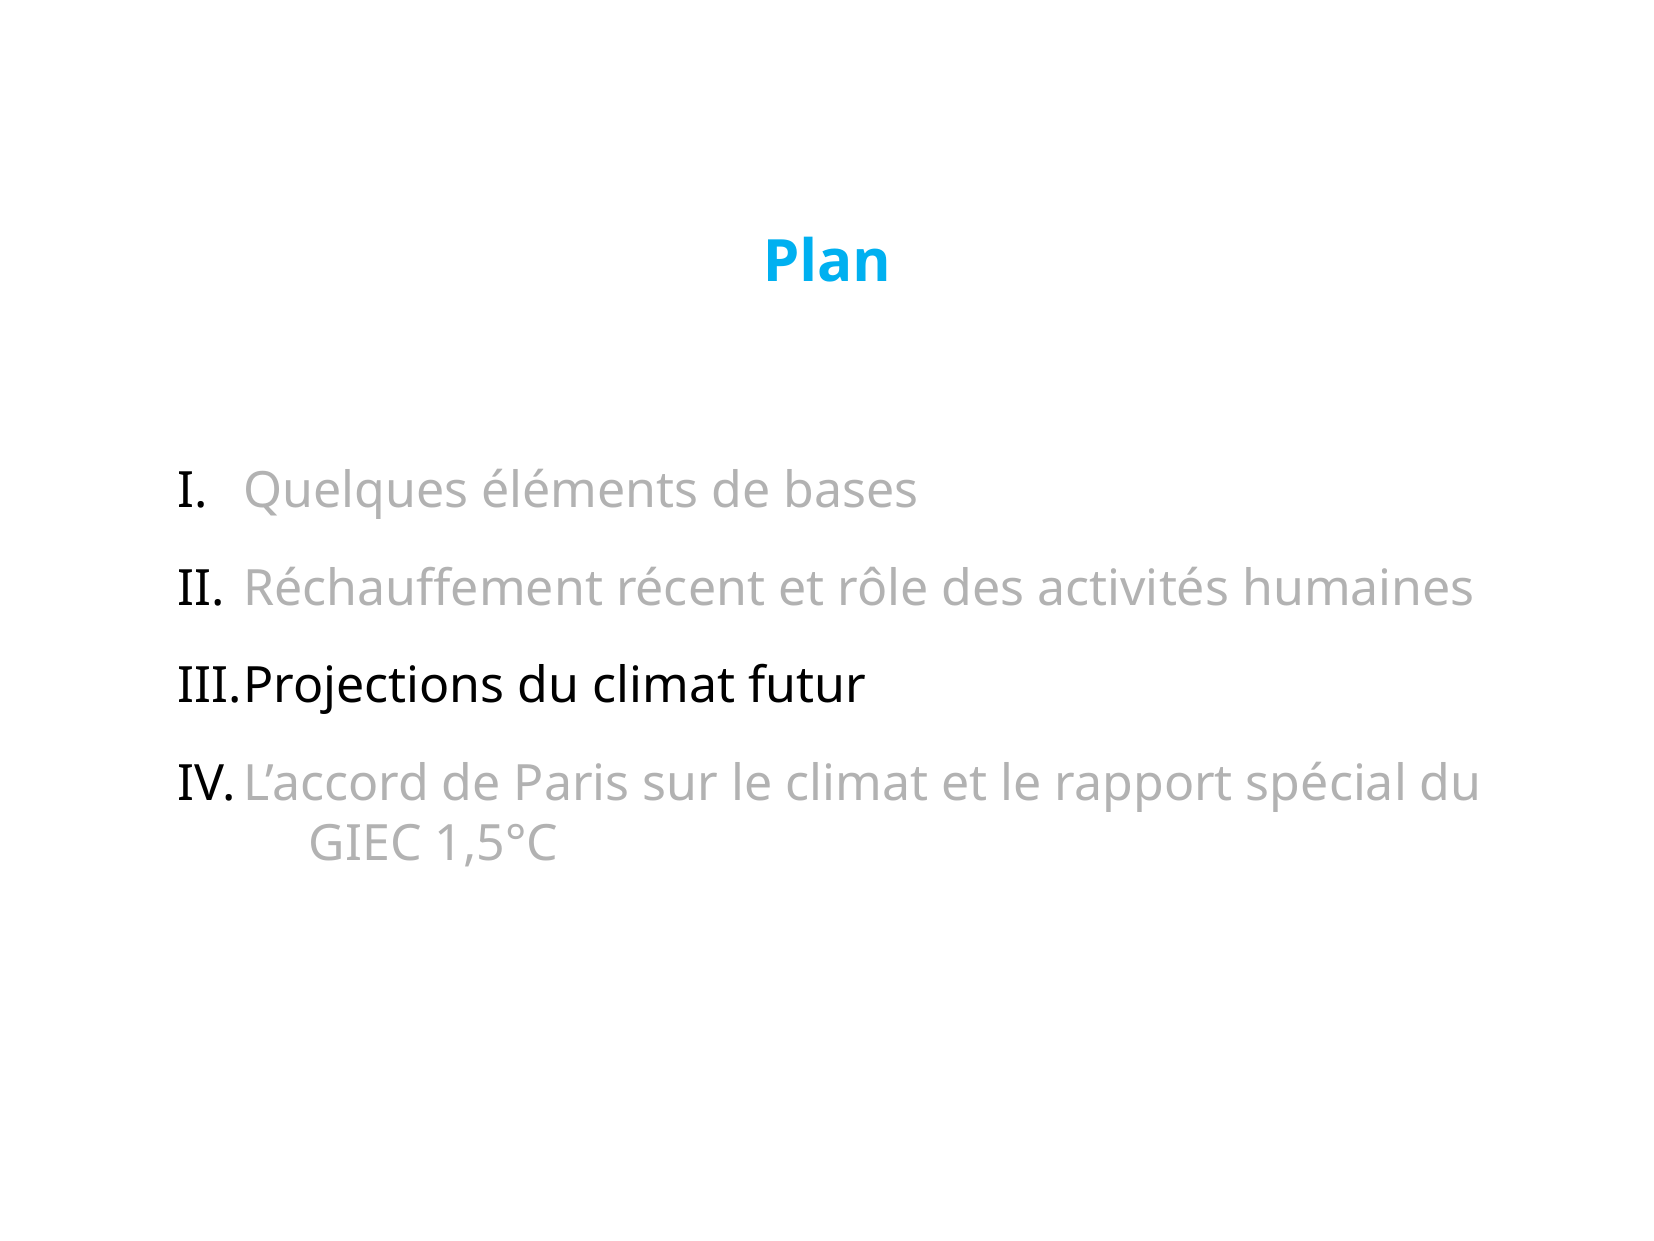

Plan
Quelques éléments de bases
Réchauffement récent et rôle des activités humaines
Projections du climat futur
L’accord de Paris sur le climat et le rapport spécial du GIEC 1,5°C